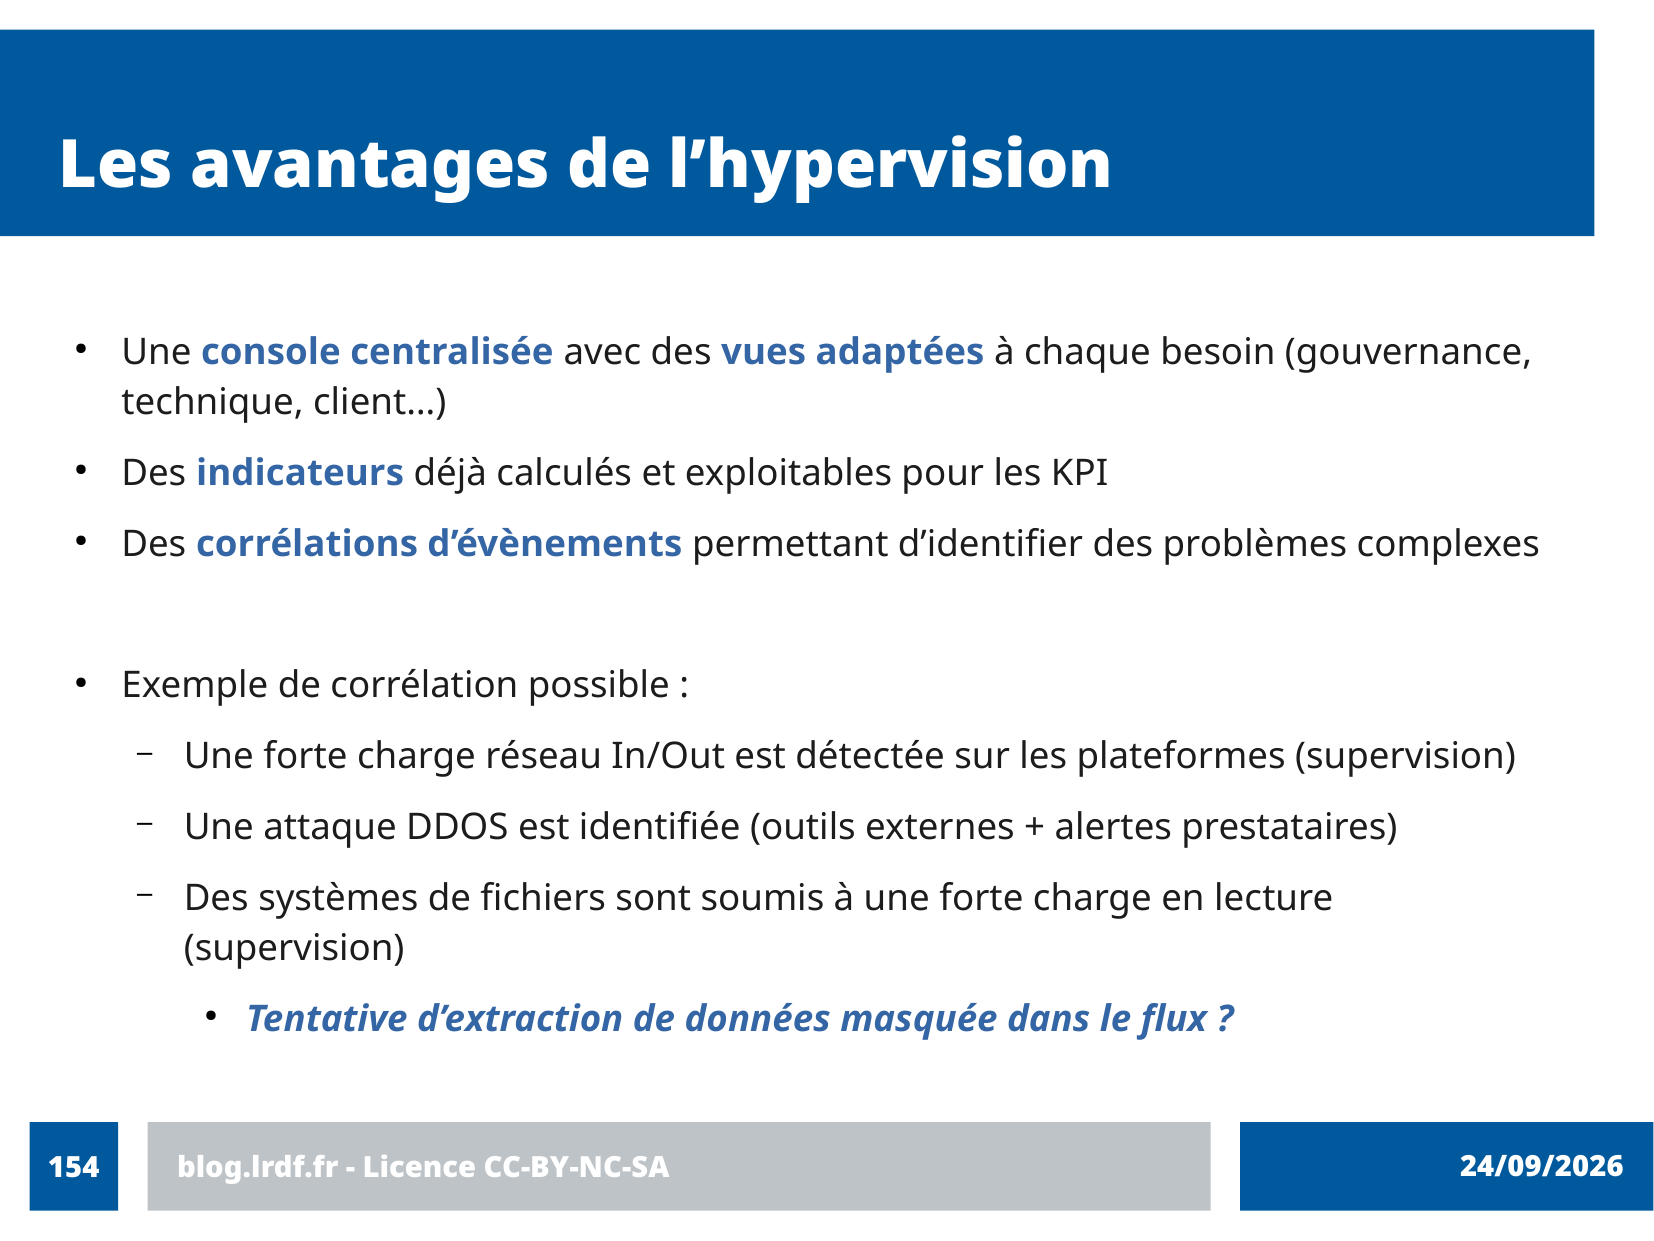

# Les avantages de l’hypervision
Une console centralisée avec des vues adaptées à chaque besoin (gouvernance, technique, client…)
Des indicateurs déjà calculés et exploitables pour les KPI
Des corrélations d’évènements permettant d’identifier des problèmes complexes
Exemple de corrélation possible :
Une forte charge réseau In/Out est détectée sur les plateformes (supervision)
Une attaque DDOS est identifiée (outils externes + alertes prestataires)
Des systèmes de fichiers sont soumis à une forte charge en lecture (supervision)
Tentative d’extraction de données masquée dans le flux ?
154
blog.lrdf.fr - Licence CC-BY-NC-SA